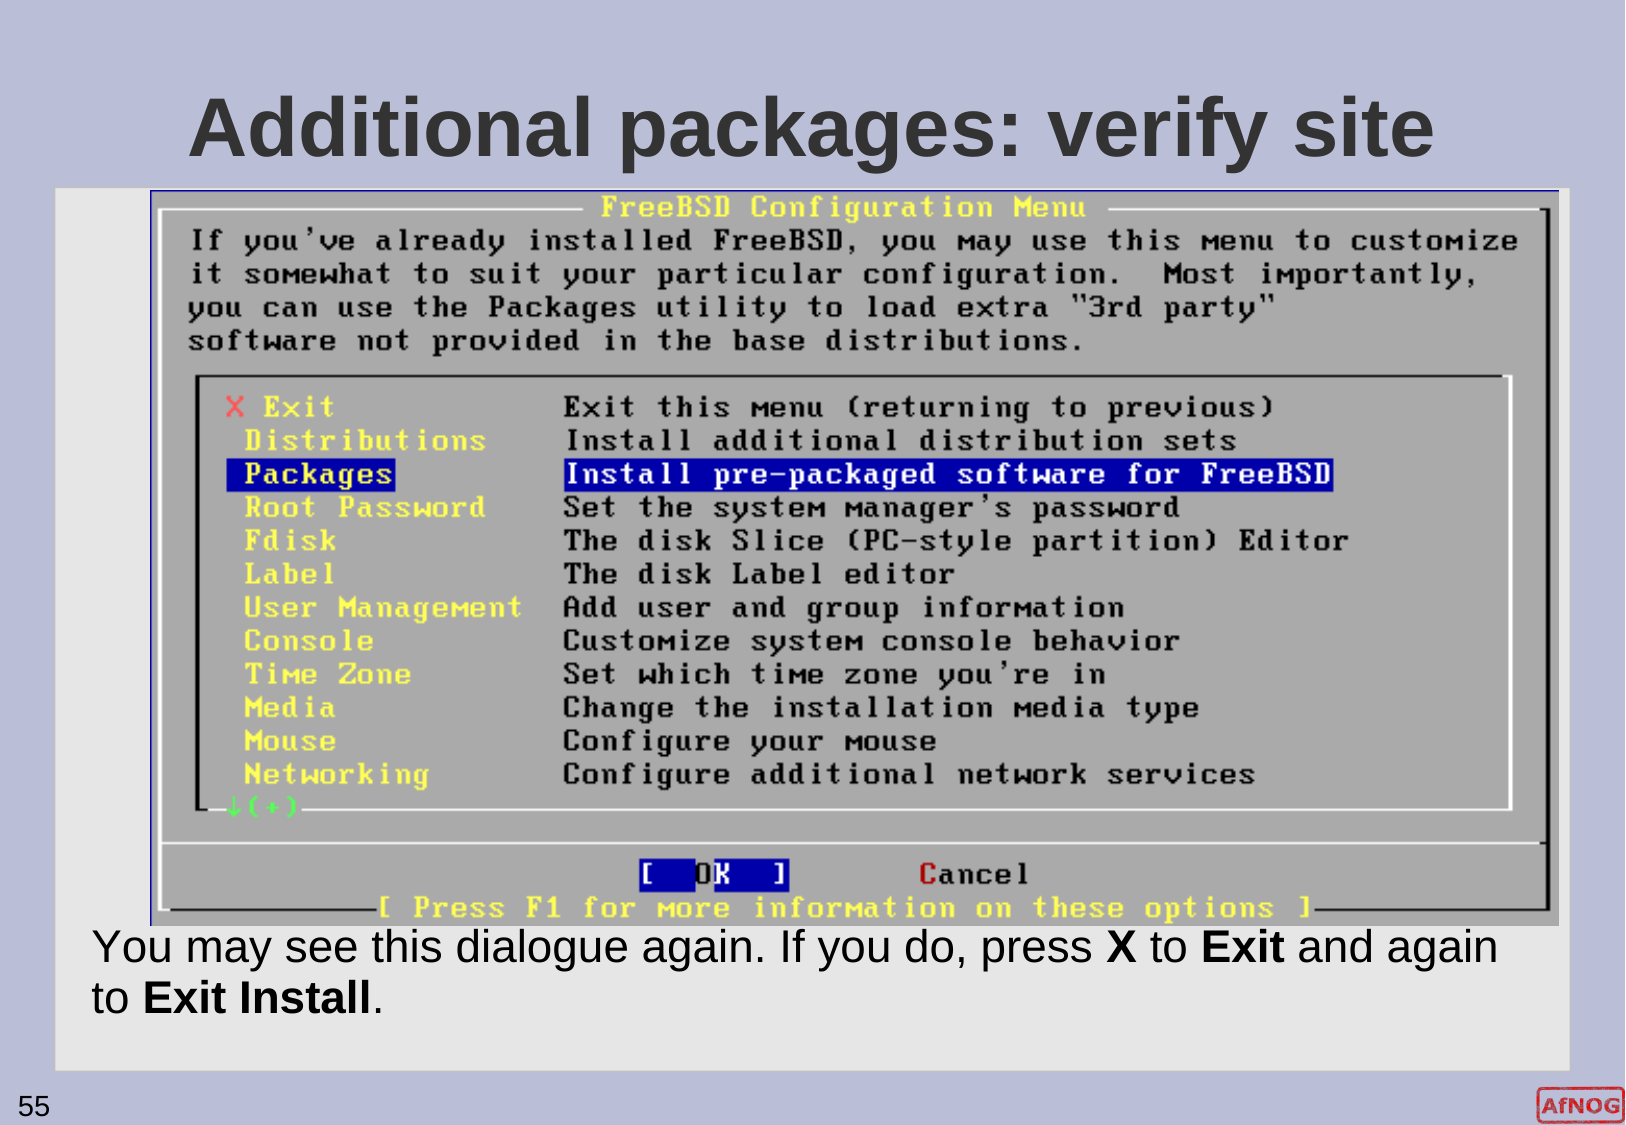

Additional packages: verify site
You may see this dialogue again. If you do, press X to Exit and again to Exit Install.